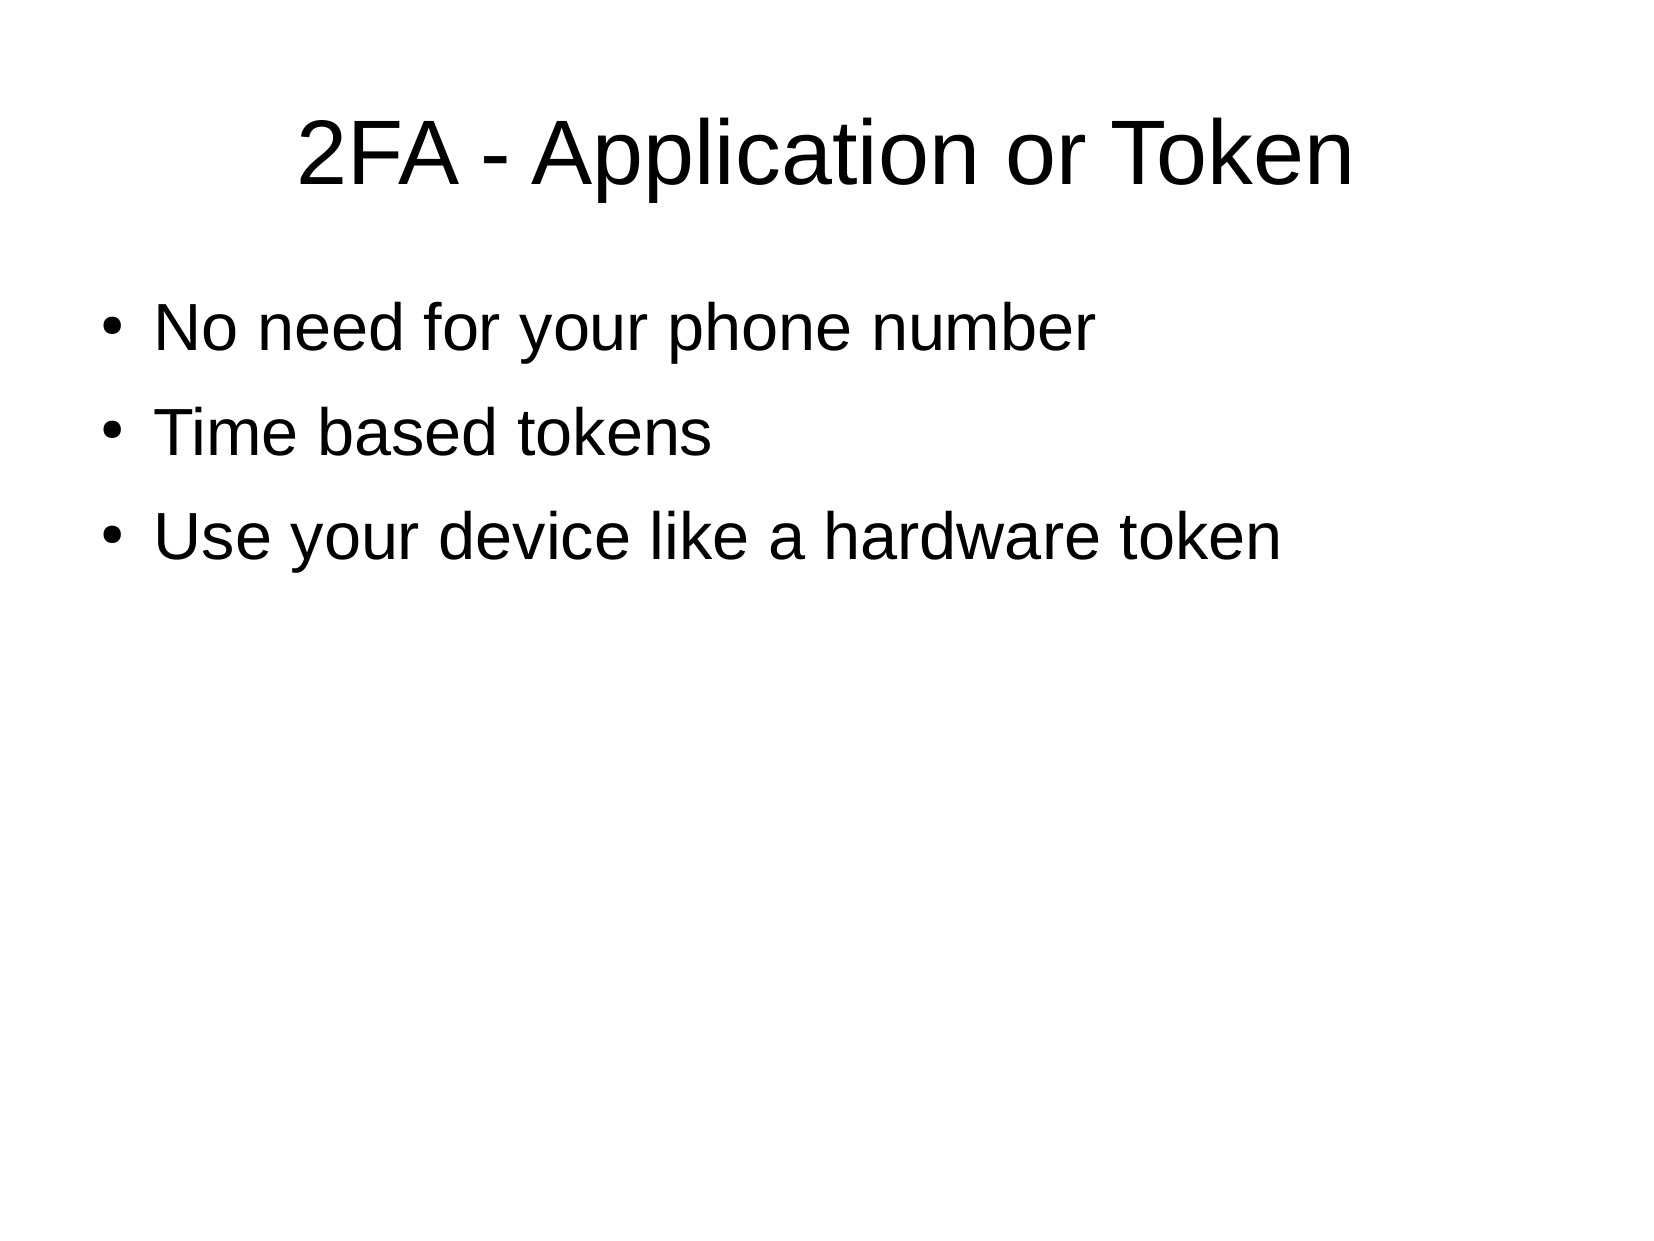

# 2FA - Application or Token
No need for your phone number
Time based tokens
Use your device like a hardware token